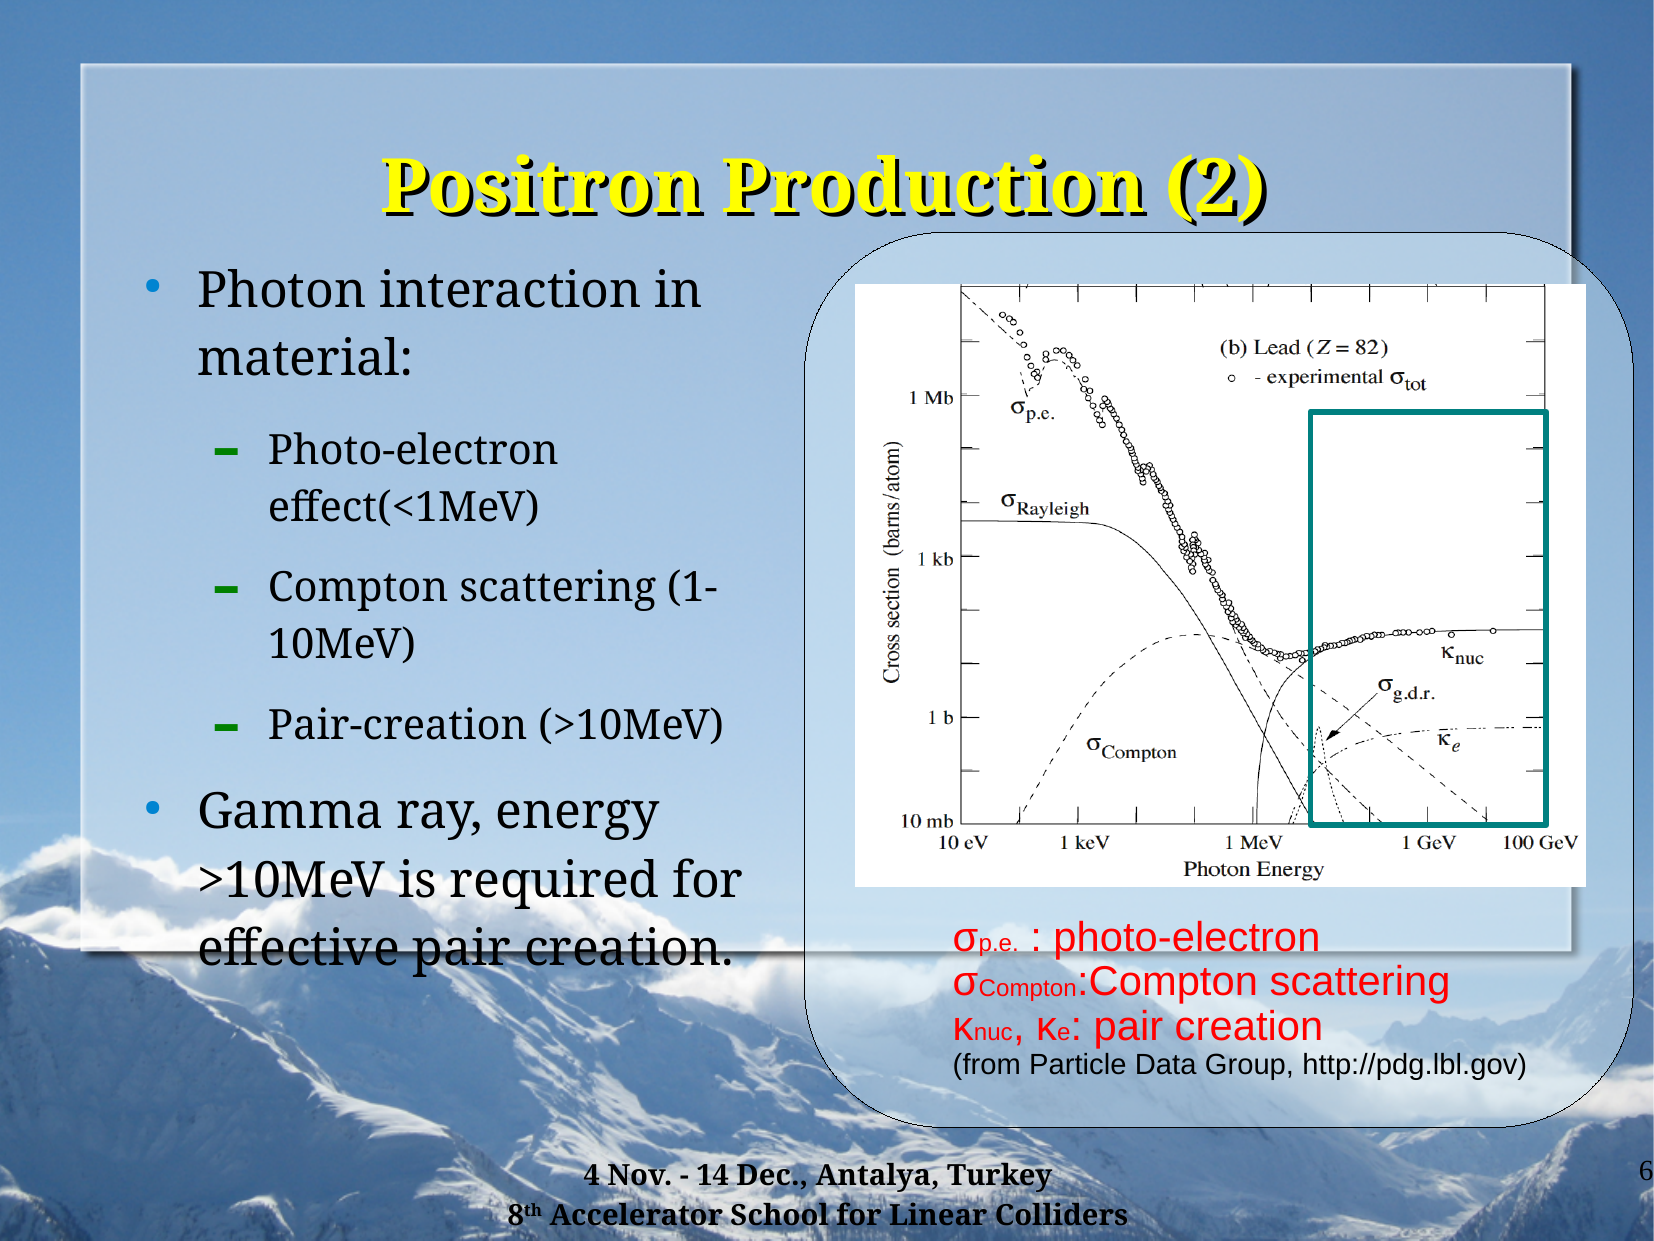

# Positron Production (2)
Photon interaction in material:
Photo-electron effect(<1MeV)
Compton scattering (1-10MeV)
Pair-creation (>10MeV)
Gamma ray, energy >10MeV is required for effective pair creation.
σp.e. : photo-electron
σCompton:Compton scattering
κnuc, κe: pair creation
(from Particle Data Group, http://pdg.lbl.gov)
6